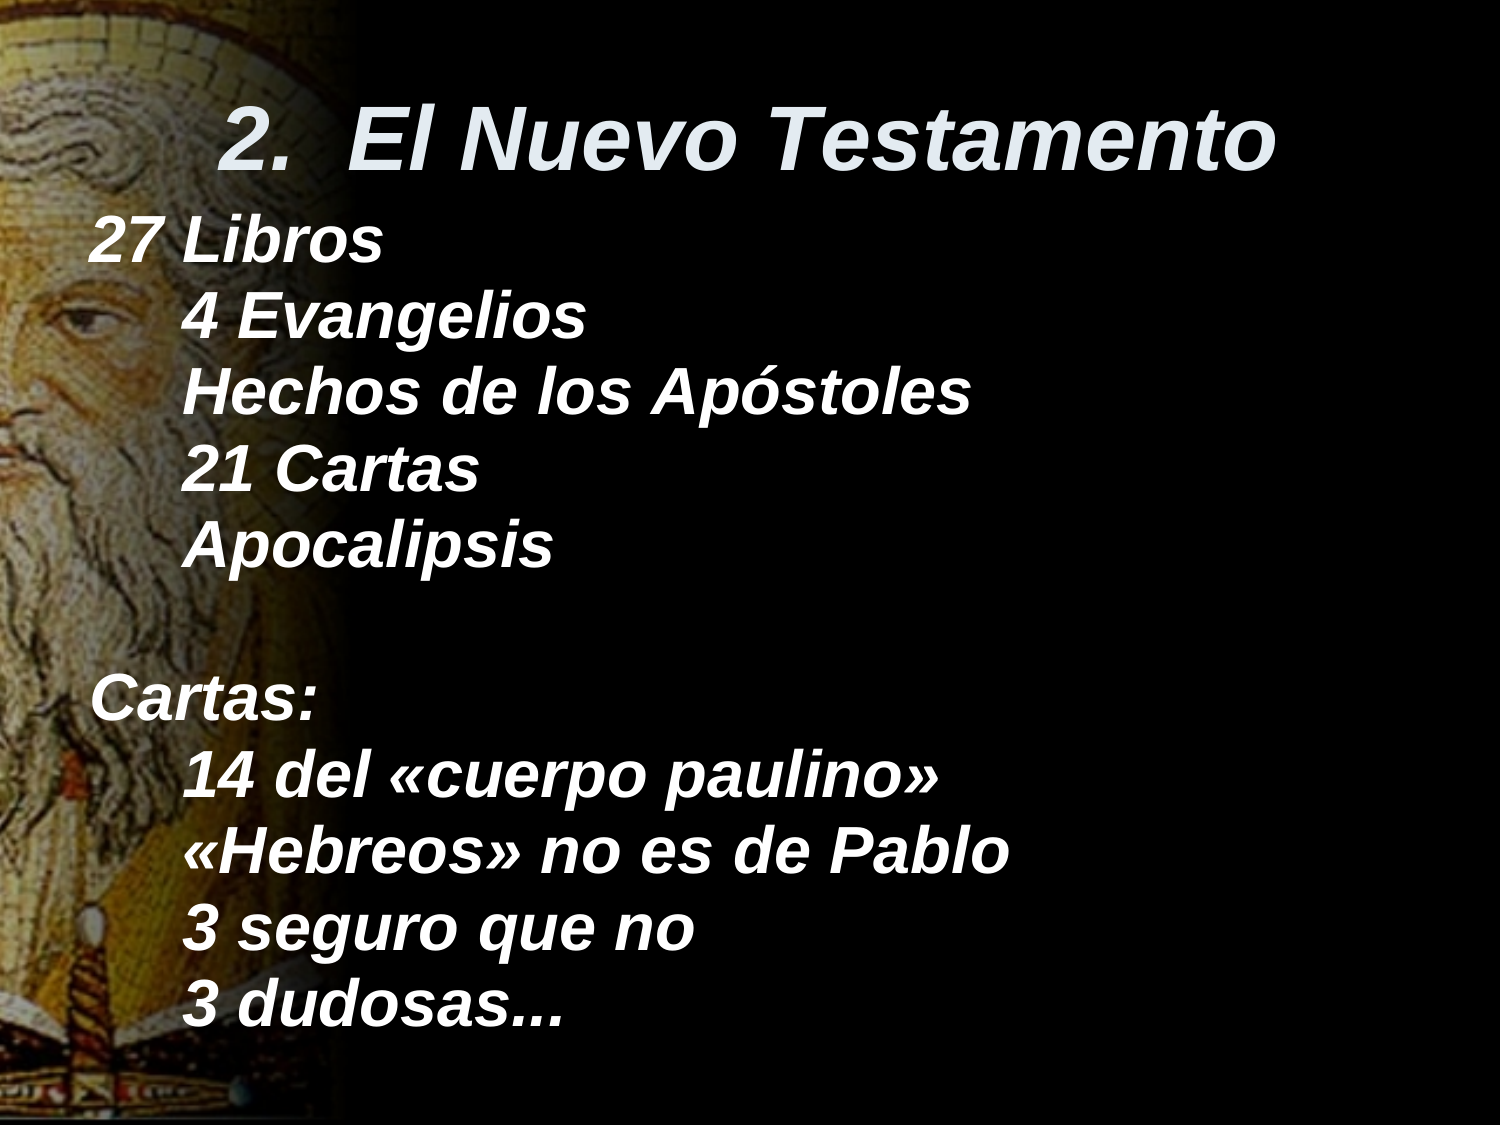

# 2. El Nuevo Testamento
27 Libros
 4 Evangelios
 Hechos de los Apóstoles
 21 Cartas
 Apocalipsis
Cartas:
 14 del «cuerpo paulino»
 «Hebreos» no es de Pablo
 3 seguro que no
 3 dudosas...